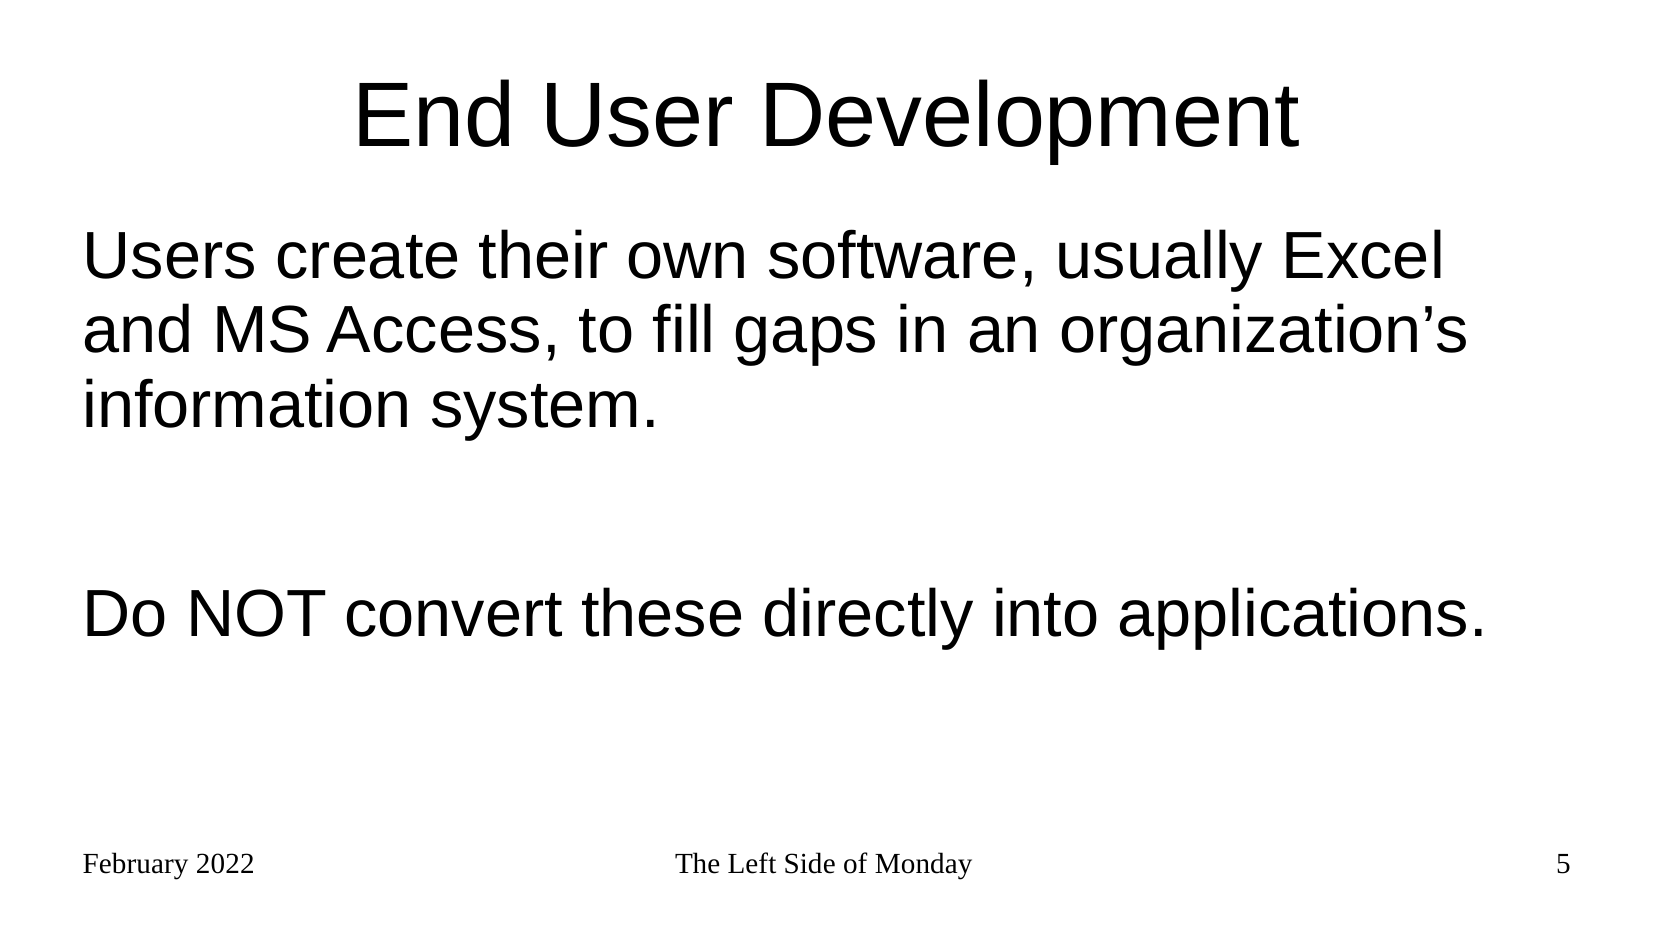

# End User Development
Users create their own software, usually Excel and MS Access, to fill gaps in an organization’s information system.
Do NOT convert these directly into applications.
February 2022
The Left Side of Monday
5